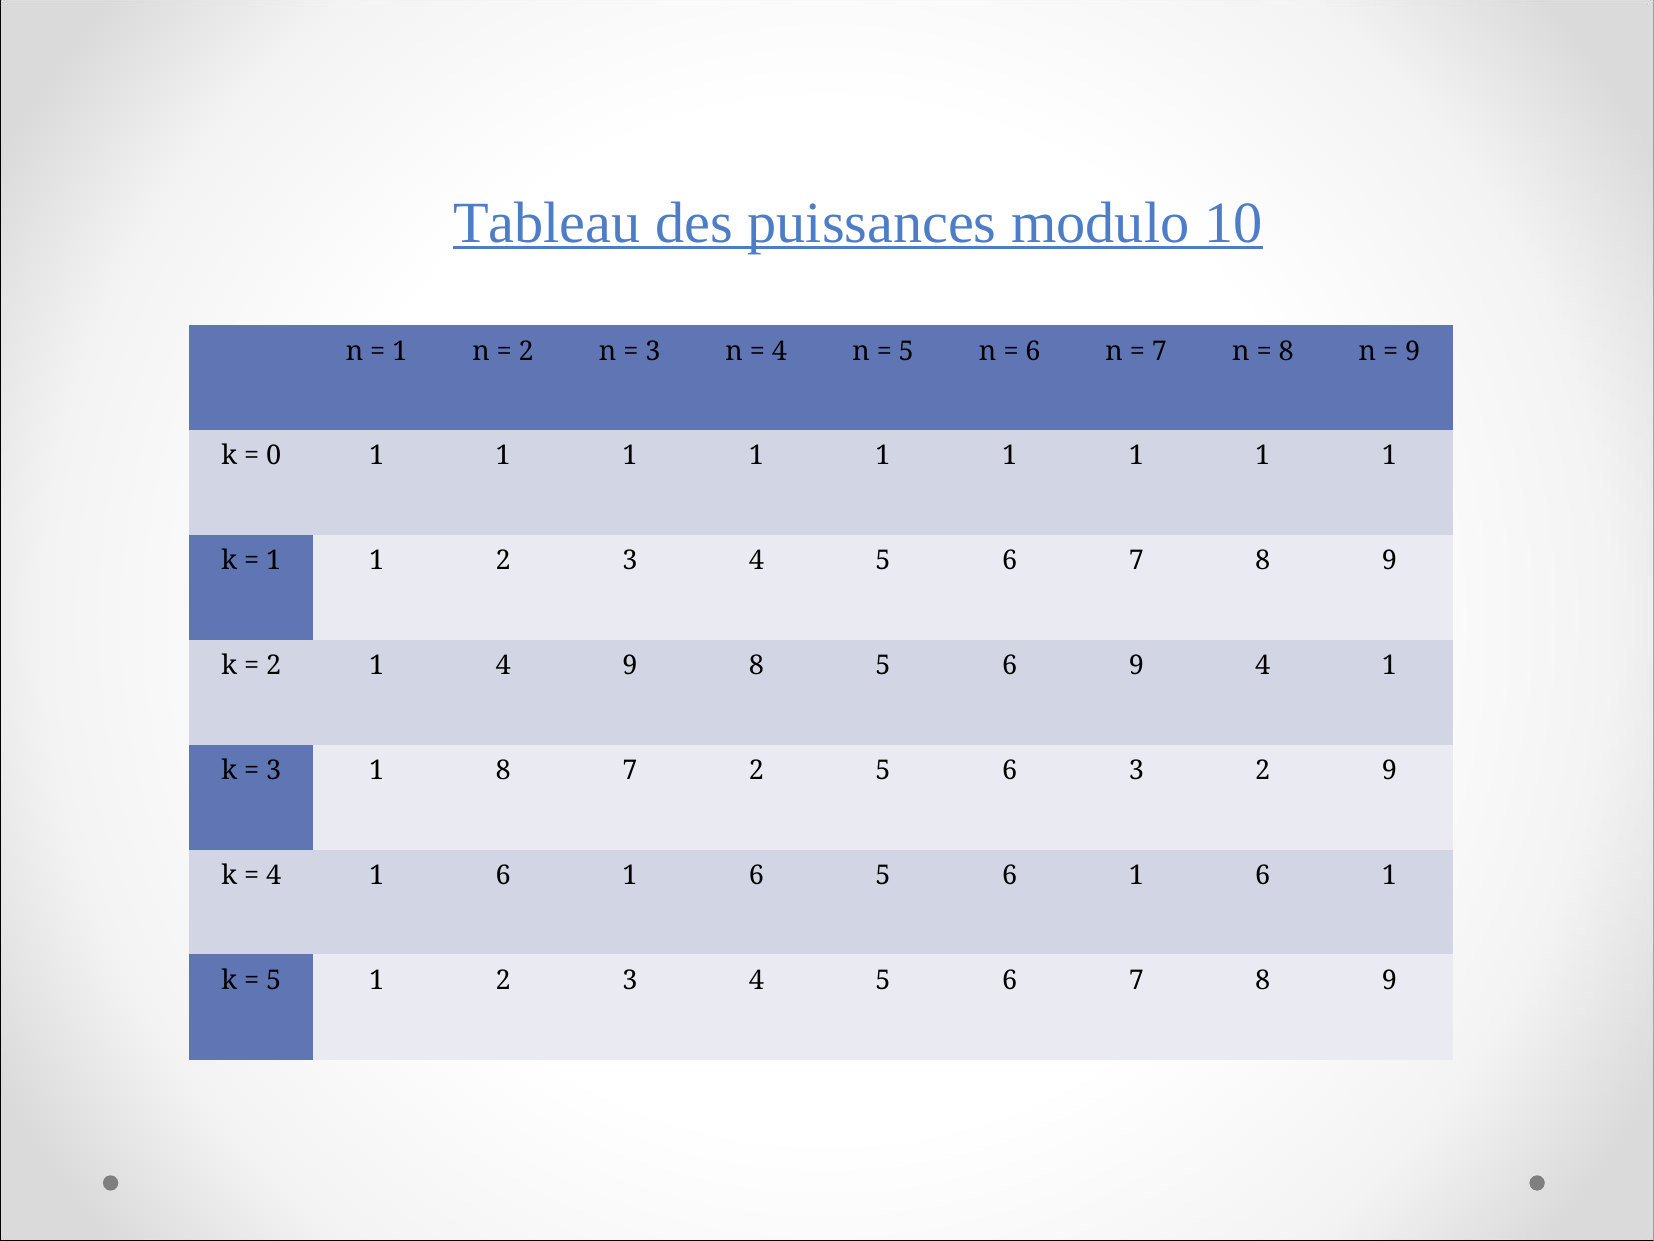

Tableau des puissances modulo 10
| | n = 1 | n = 2 | n = 3 | n = 4 | n = 5 | n = 6 | n = 7 | n = 8 | n = 9 |
| --- | --- | --- | --- | --- | --- | --- | --- | --- | --- |
| k = 0 | 1 | 1 | 1 | 1 | 1 | 1 | 1 | 1 | 1 |
| k = 1 | 1 | 2 | 3 | 4 | 5 | 6 | 7 | 8 | 9 |
| k = 2 | 1 | 4 | 9 | 8 | 5 | 6 | 9 | 4 | 1 |
| k = 3 | 1 | 8 | 7 | 2 | 5 | 6 | 3 | 2 | 9 |
| k = 4 | 1 | 6 | 1 | 6 | 5 | 6 | 1 | 6 | 1 |
| k = 5 | 1 | 2 | 3 | 4 | 5 | 6 | 7 | 8 | 9 |